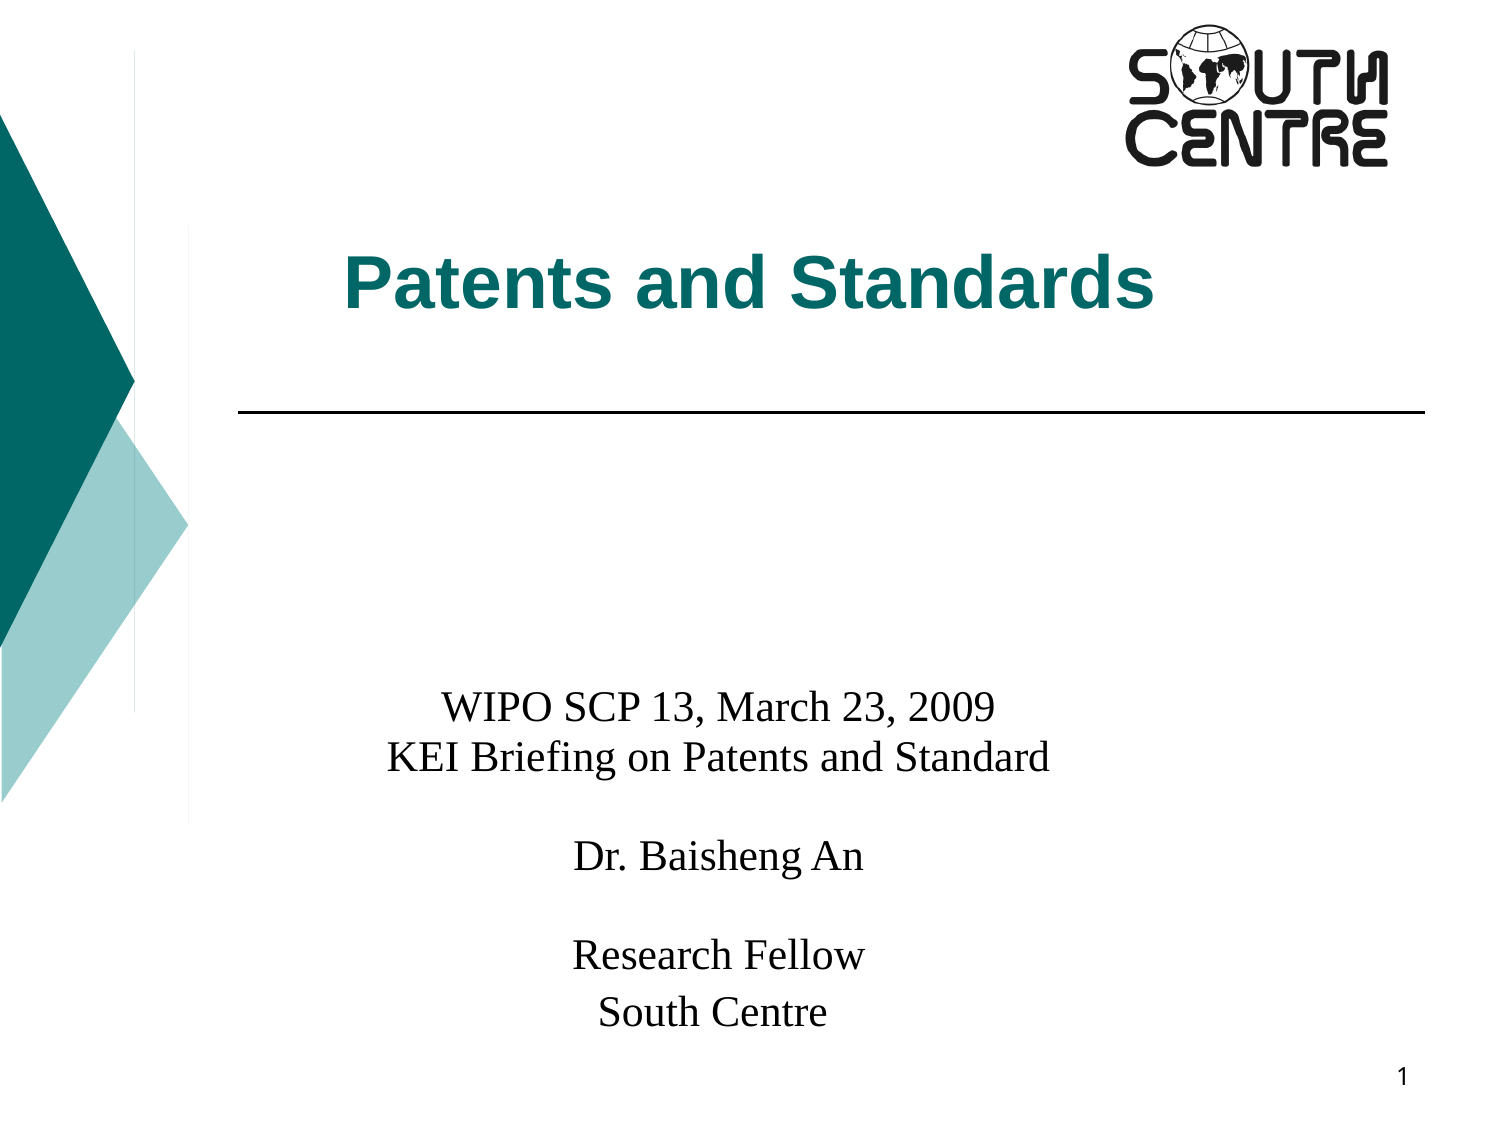

# Patents and Standards
WIPO SCP 13, March 23, 2009
KEI Briefing on Patents and Standard
Dr. Baisheng An
Research Fellow
South Centre
1